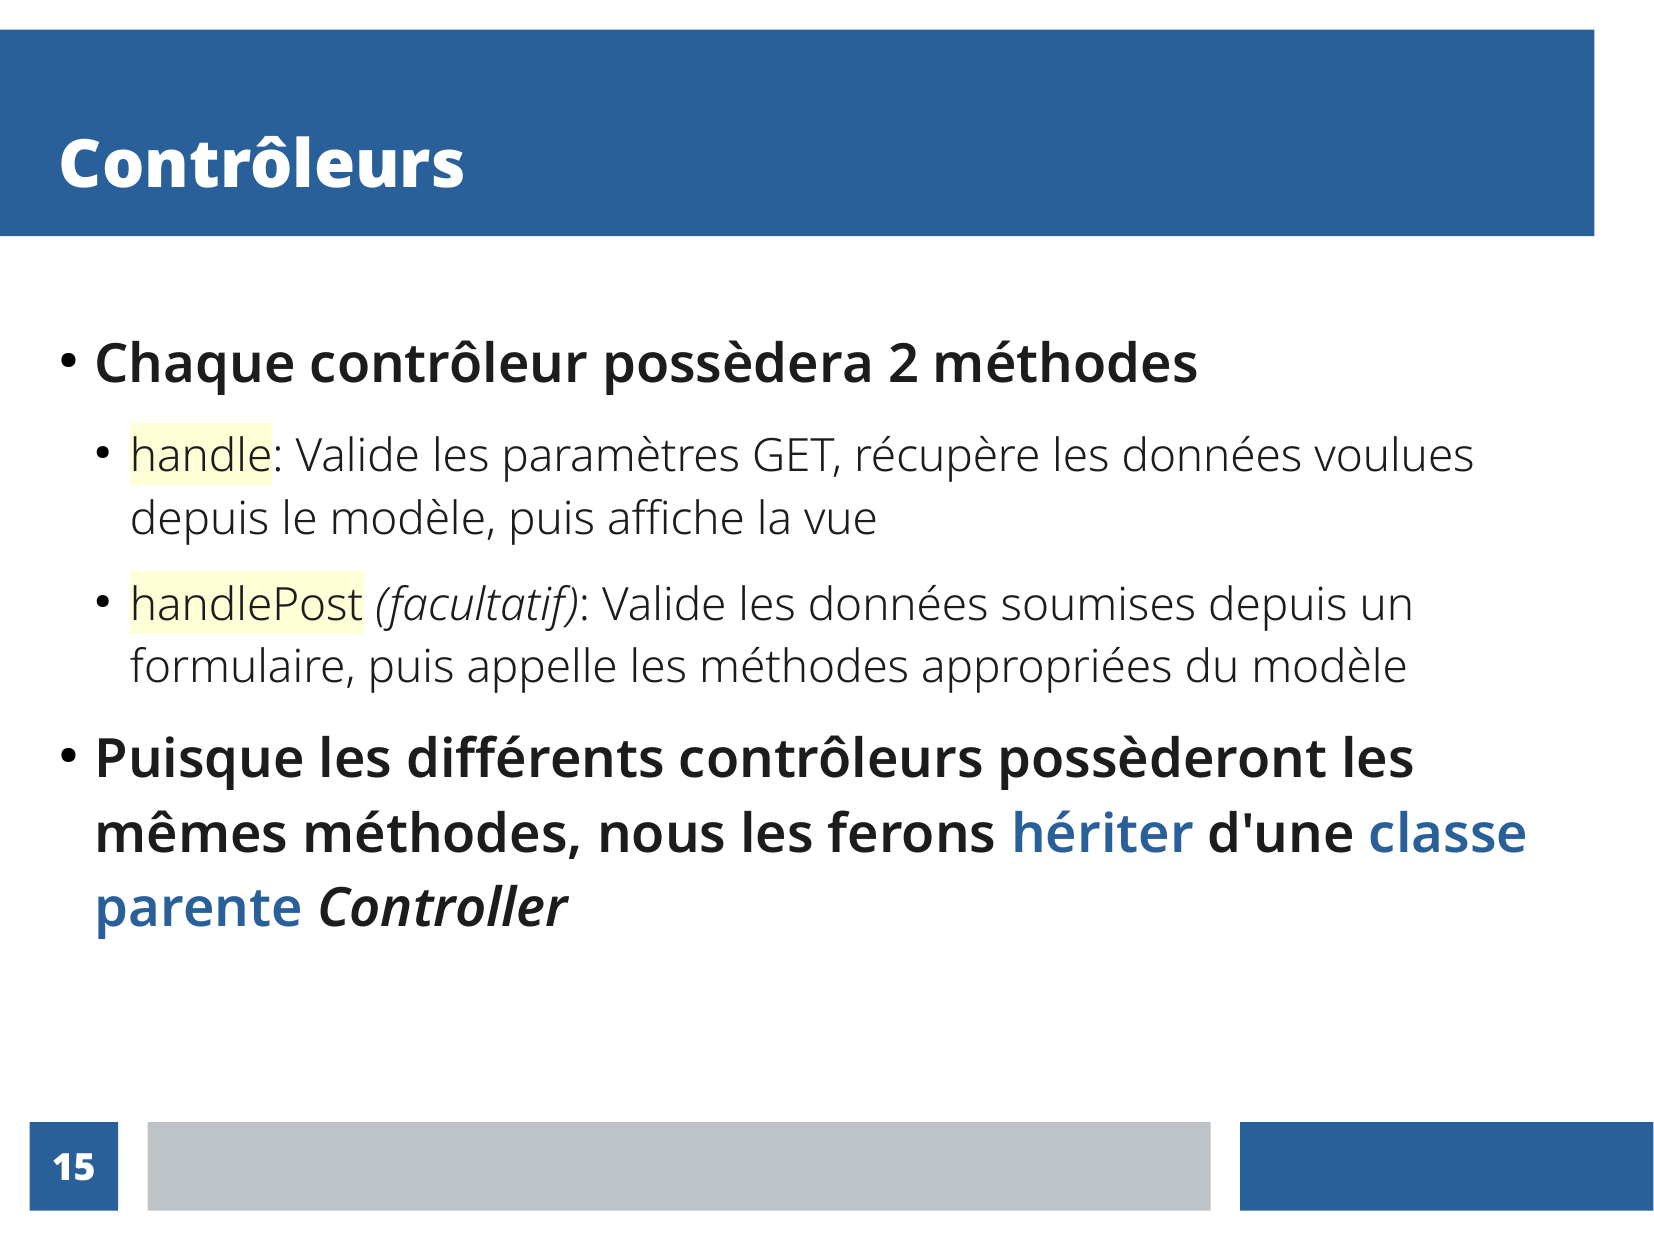

# Contrôleurs
Chaque contrôleur possèdera 2 méthodes
handle: Valide les paramètres GET, récupère les données voulues depuis le modèle, puis affiche la vue
handlePost (facultatif): Valide les données soumises depuis un formulaire, puis appelle les méthodes appropriées du modèle
Puisque les différents contrôleurs possèderont les mêmes méthodes, nous les ferons hériter d'une classe parente Controller
15